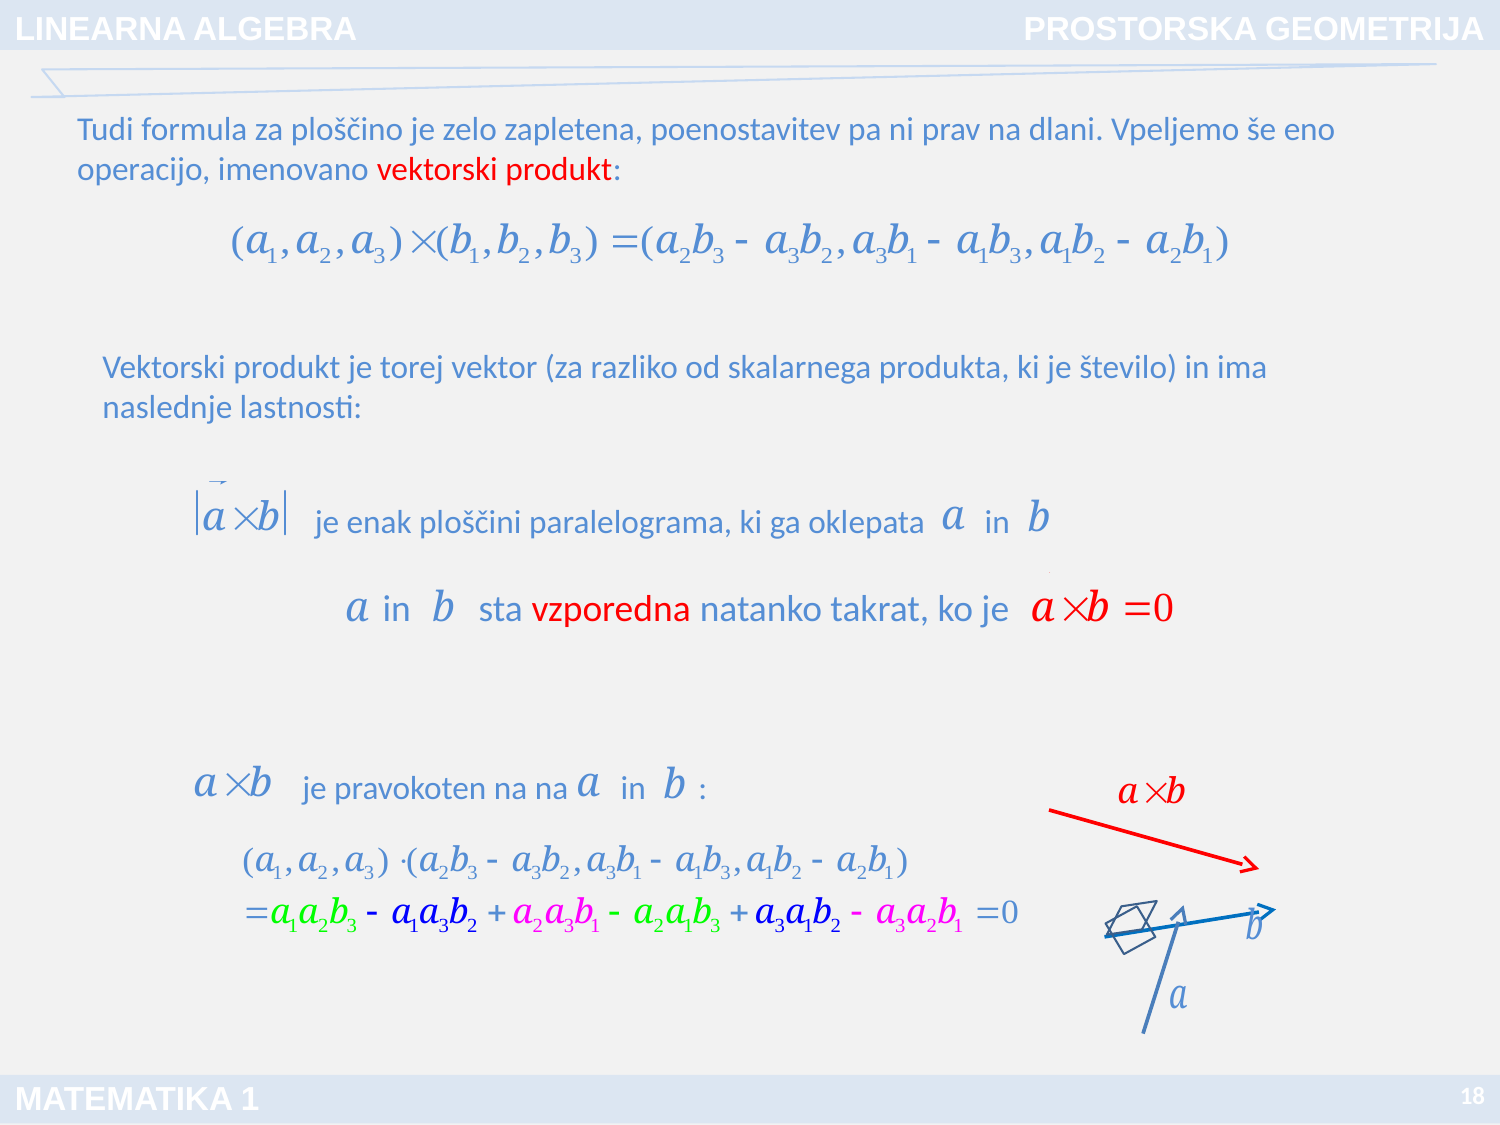

LINEARNA ALGEBRA
PROSTORSKA GEOMETRIJA
Tudi formula za ploščino je zelo zapletena, poenostavitev pa ni prav na dlani. Vpeljemo še eno operacijo, imenovano vektorski produkt:
Vektorski produkt je torej vektor (za razliko od skalarnega produkta, ki je število) in ima naslednje lastnosti:
je enak ploščini paralelograma, ki ga oklepata in
 in sta vzporedna natanko takrat, ko je
je pravokoten na na in :
MATEMATIKA 1